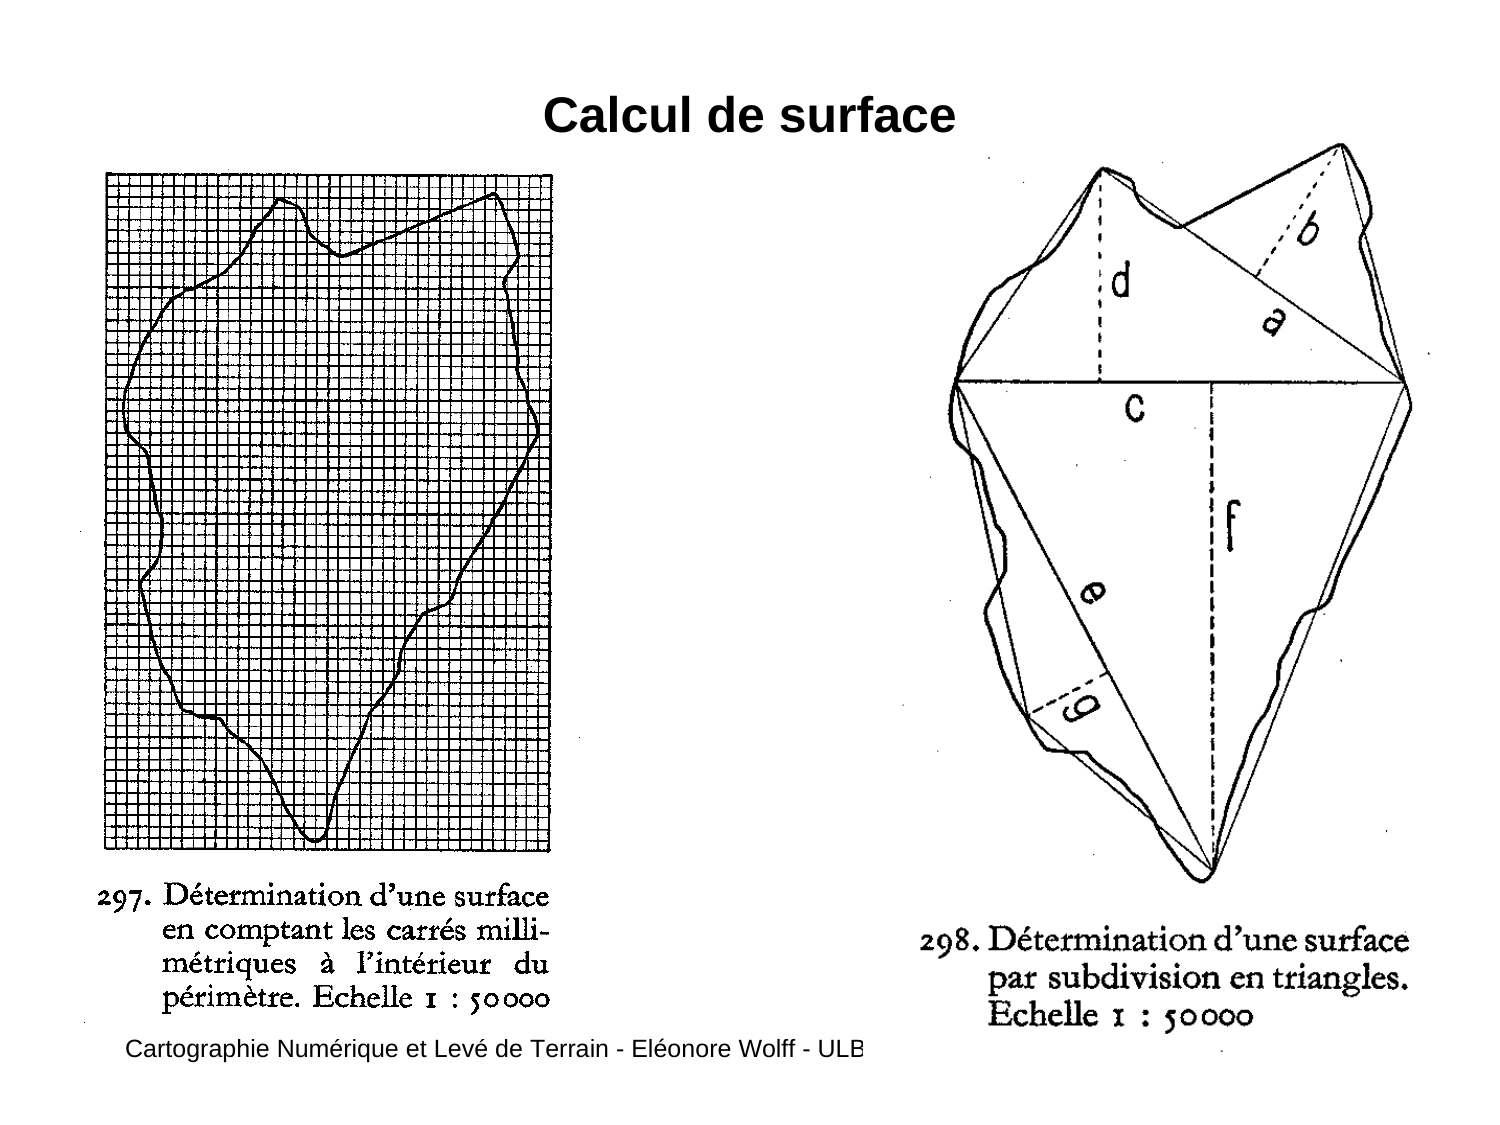

Calcul de surface
Cartographie Numérique et Levé de Terrain - Eléonore Wolff - ULB